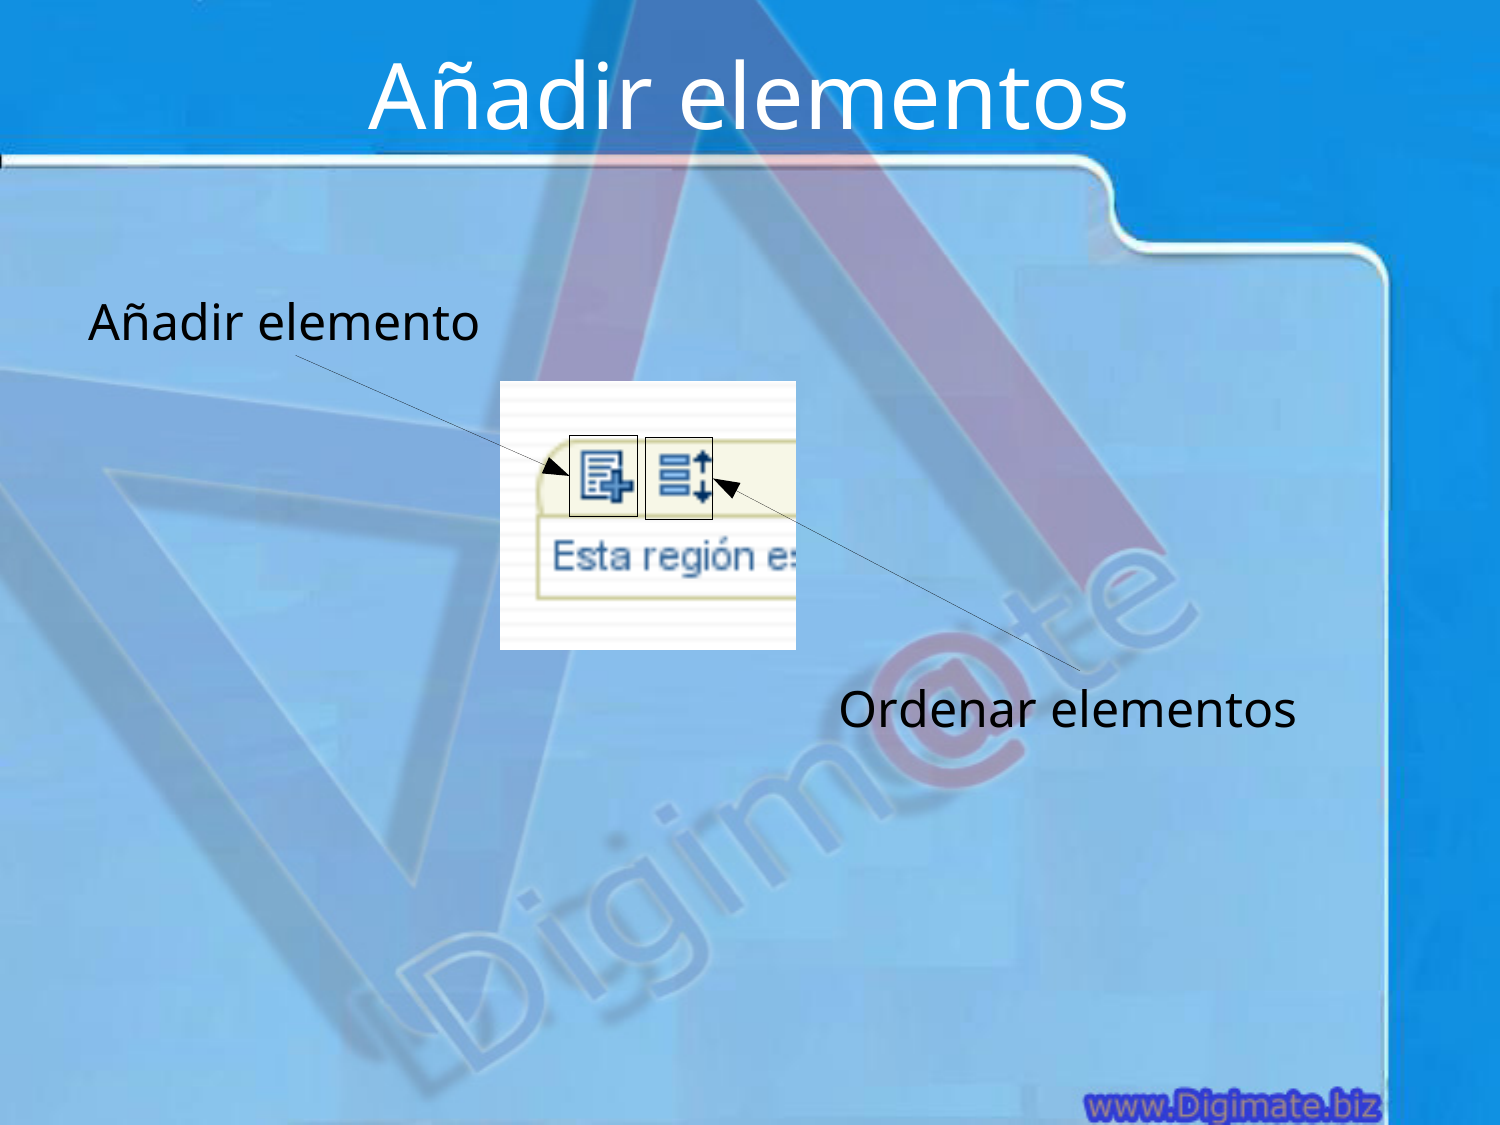

# Añadir elementos
Añadir elemento
Ordenar elementos